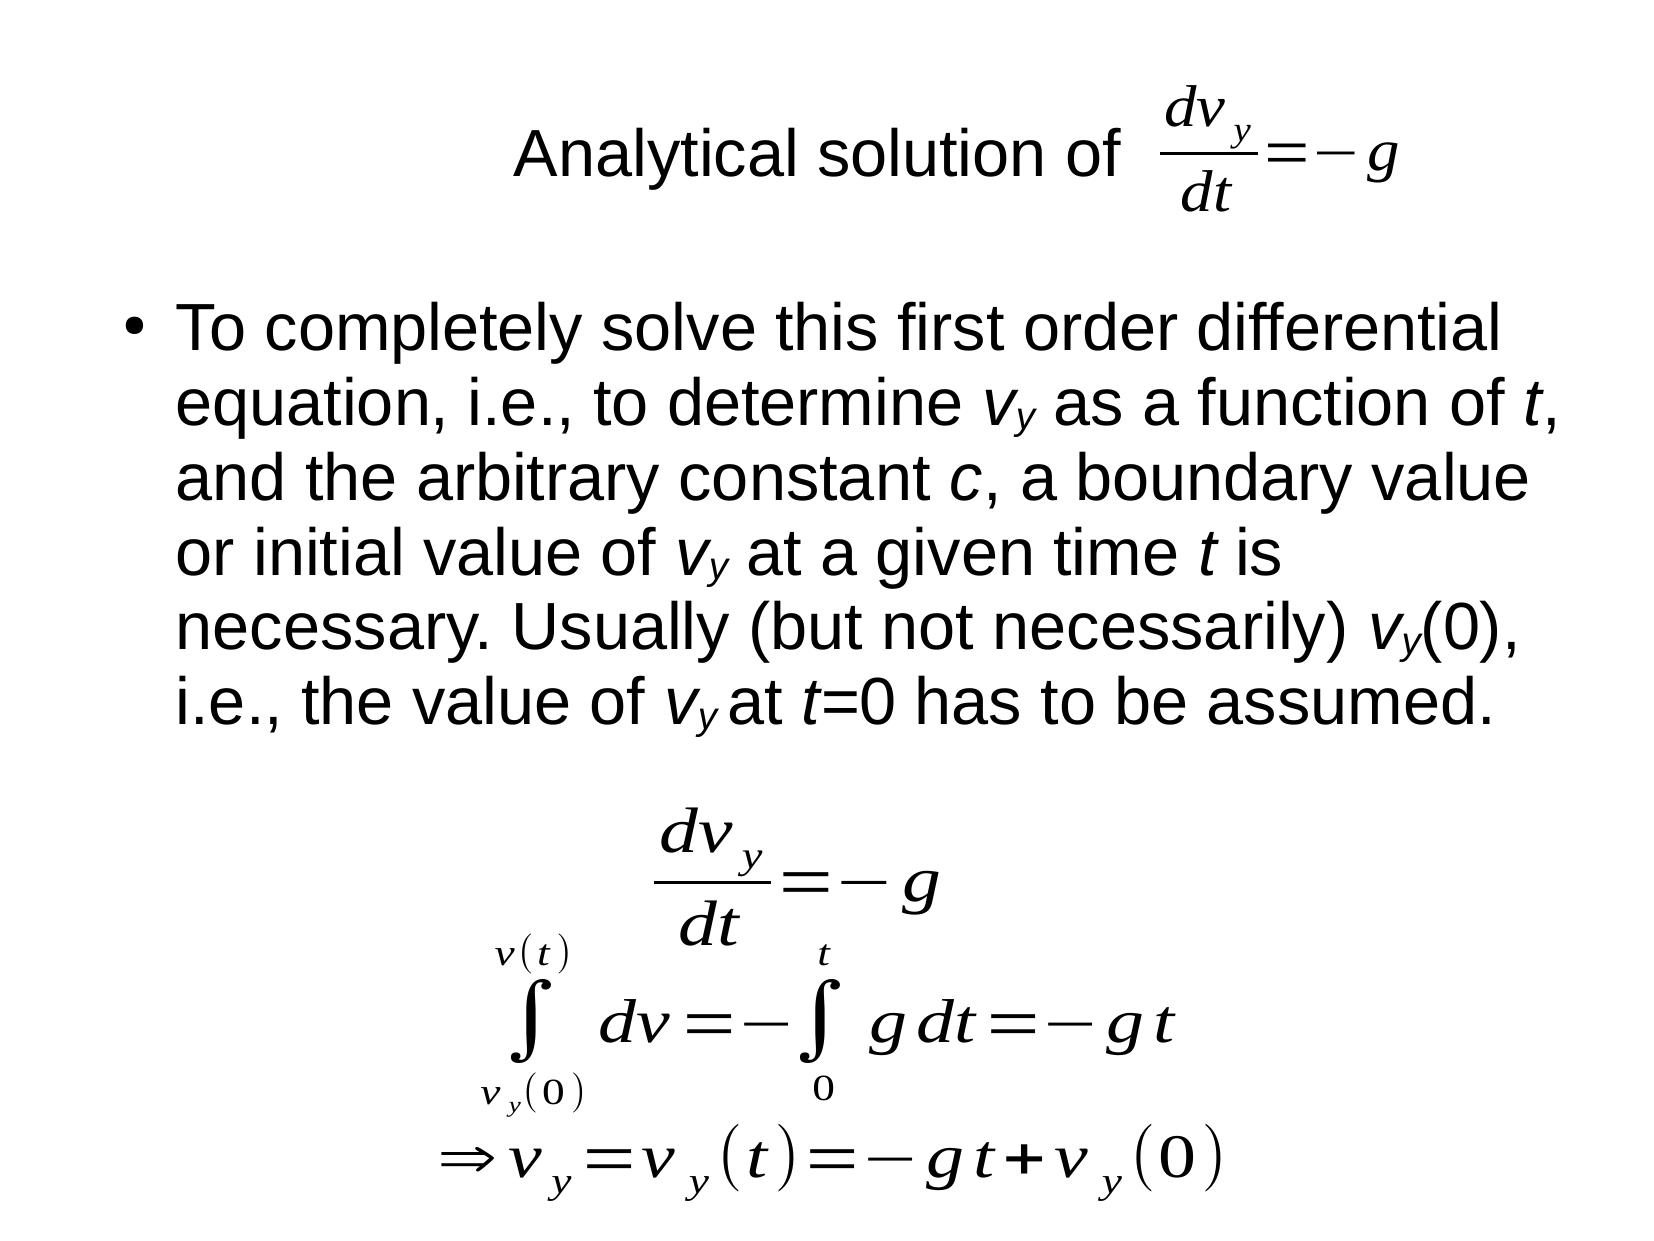

Analytical solution of
# To completely solve this first order differential equation, i.e., to determine vy as a function of t, and the arbitrary constant c, a boundary value or initial value of vy at a given time t is necessary. Usually (but not necessarily) vy(0), i.e., the value of vy at t=0 has to be assumed.